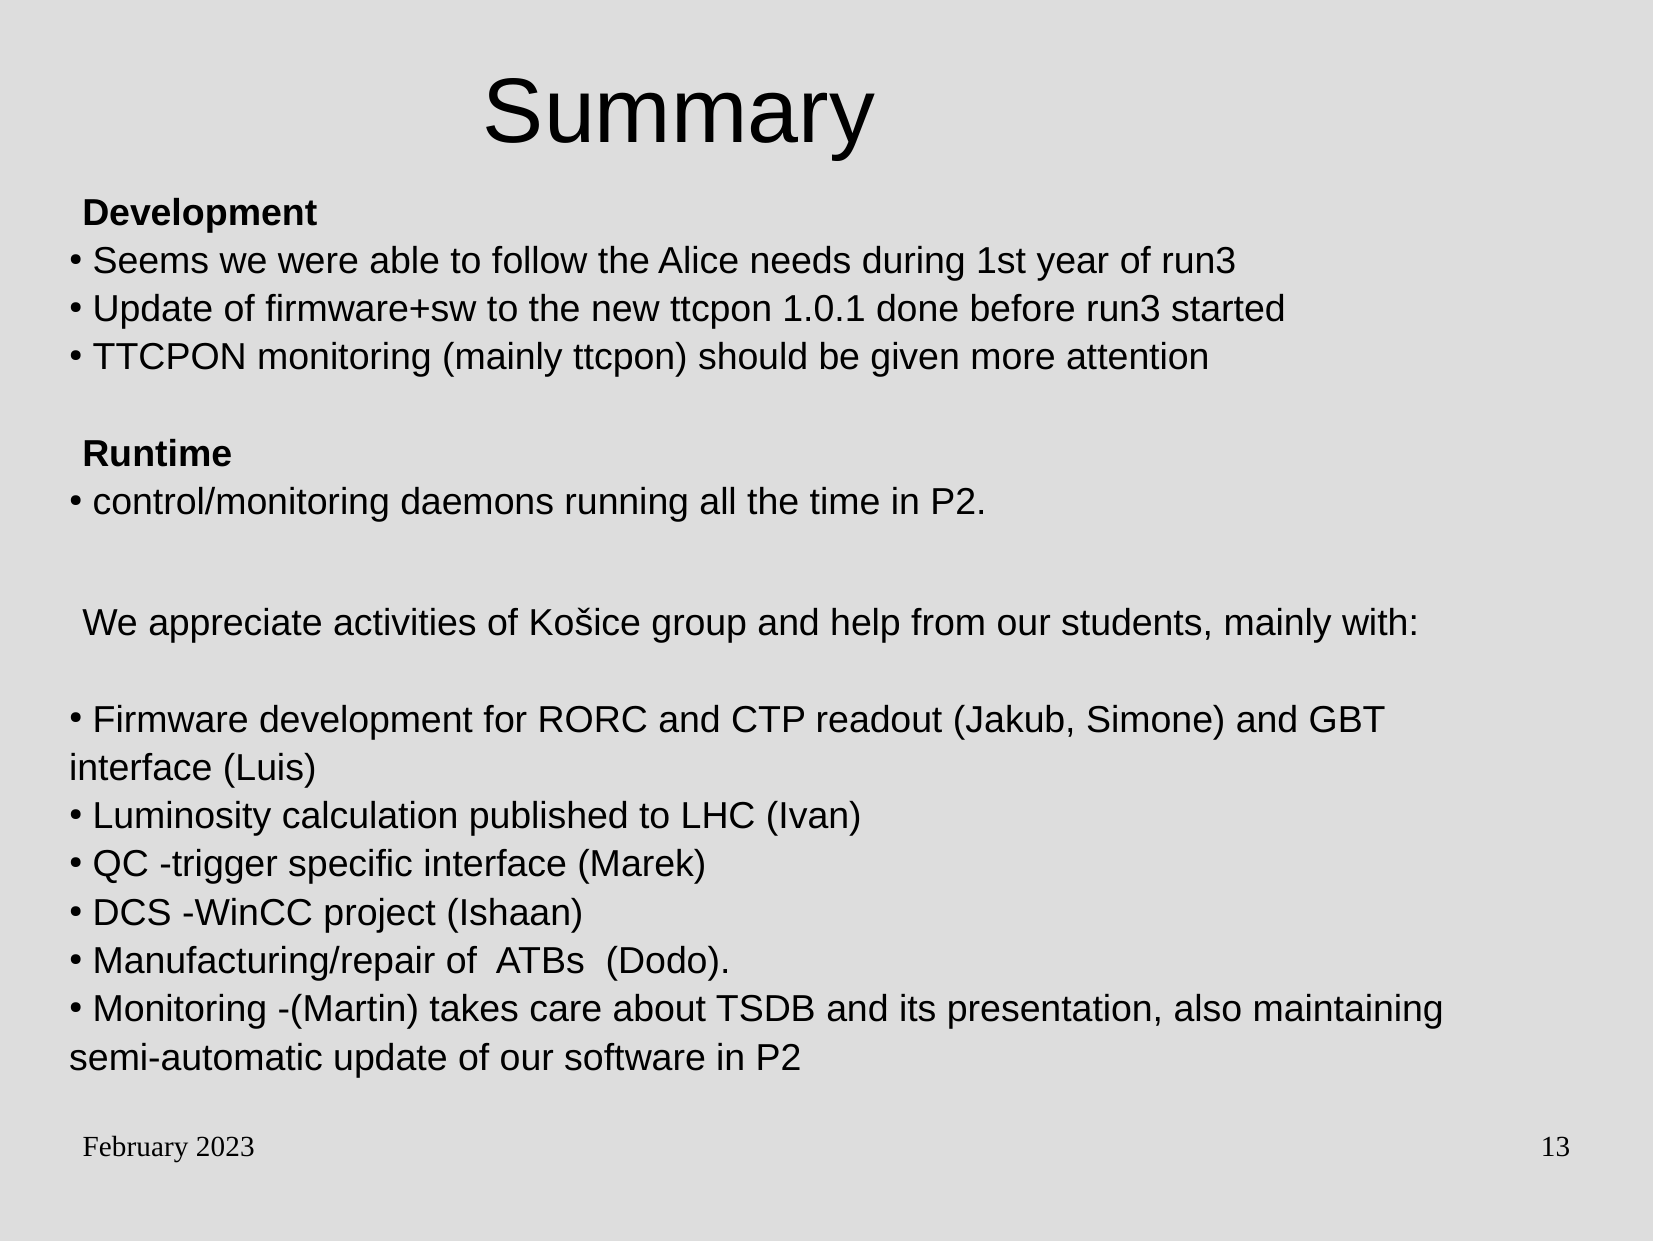

# Summary
Development
 Seems we were able to follow the Alice needs during 1st year of run3
 Update of firmware+sw to the new ttcpon 1.0.1 done before run3 started
 TTCPON monitoring (mainly ttcpon) should be given more attention
Runtime
 control/monitoring daemons running all the time in P2.
We appreciate activities of Košice group and help from our students, mainly with:
 Firmware development for RORC and CTP readout (Jakub, Simone) and GBT interface (Luis)
 Luminosity calculation published to LHC (Ivan)
 QC -trigger specific interface (Marek)
 DCS -WinCC project (Ishaan)
 Manufacturing/repair of ATBs (Dodo).
 Monitoring -(Martin) takes care about TSDB and its presentation, also maintaining semi-automatic update of our software in P2
29.5.2019
13